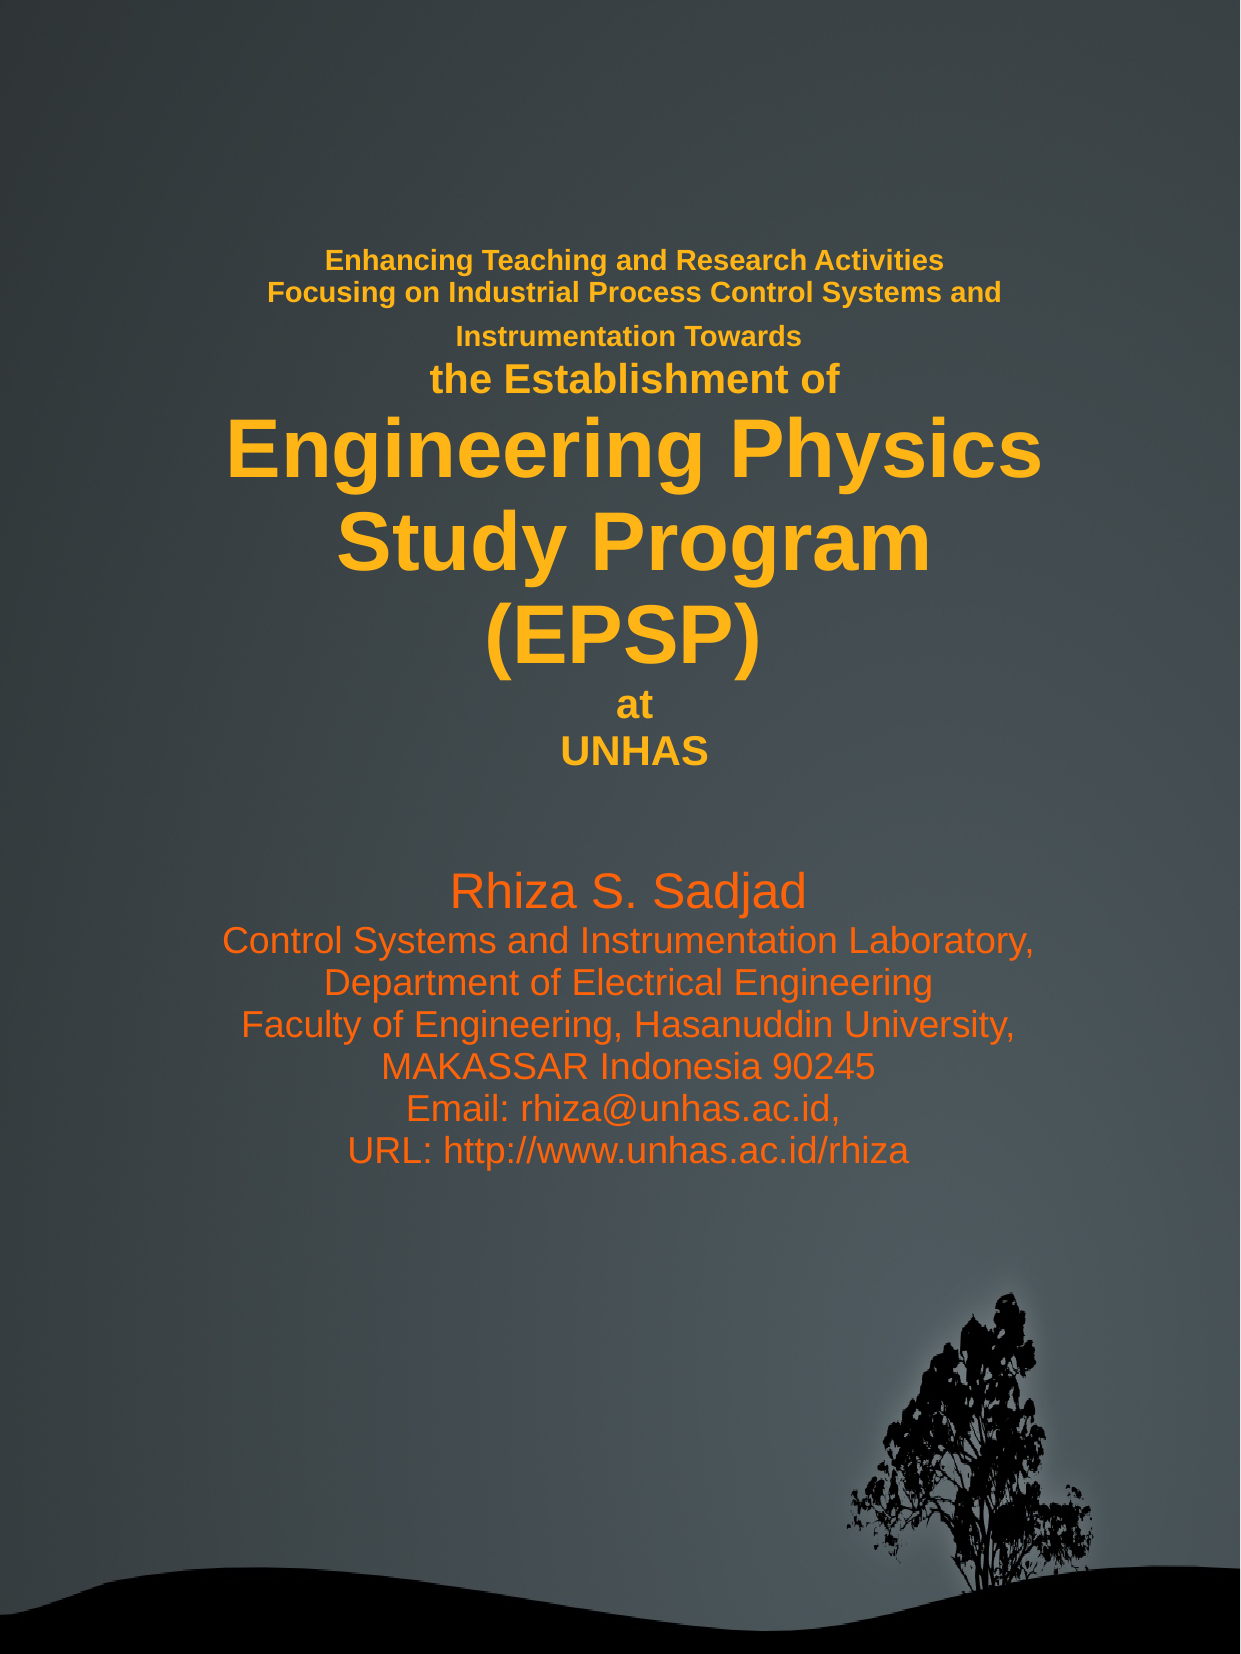

Enhancing Teaching and Research Activities
Focusing on Industrial Process Control Systems and
Instrumentation Towards
the Establishment of
Engineering Physics Study Program (EPSP)
at
UNHAS
Rhiza S. Sadjad
Control Systems and Instrumentation Laboratory, Department of Electrical Engineering
Faculty of Engineering, Hasanuddin University, MAKASSAR Indonesia 90245
Email: rhiza@unhas.ac.id,
URL: http://www.unhas.ac.id/rhiza